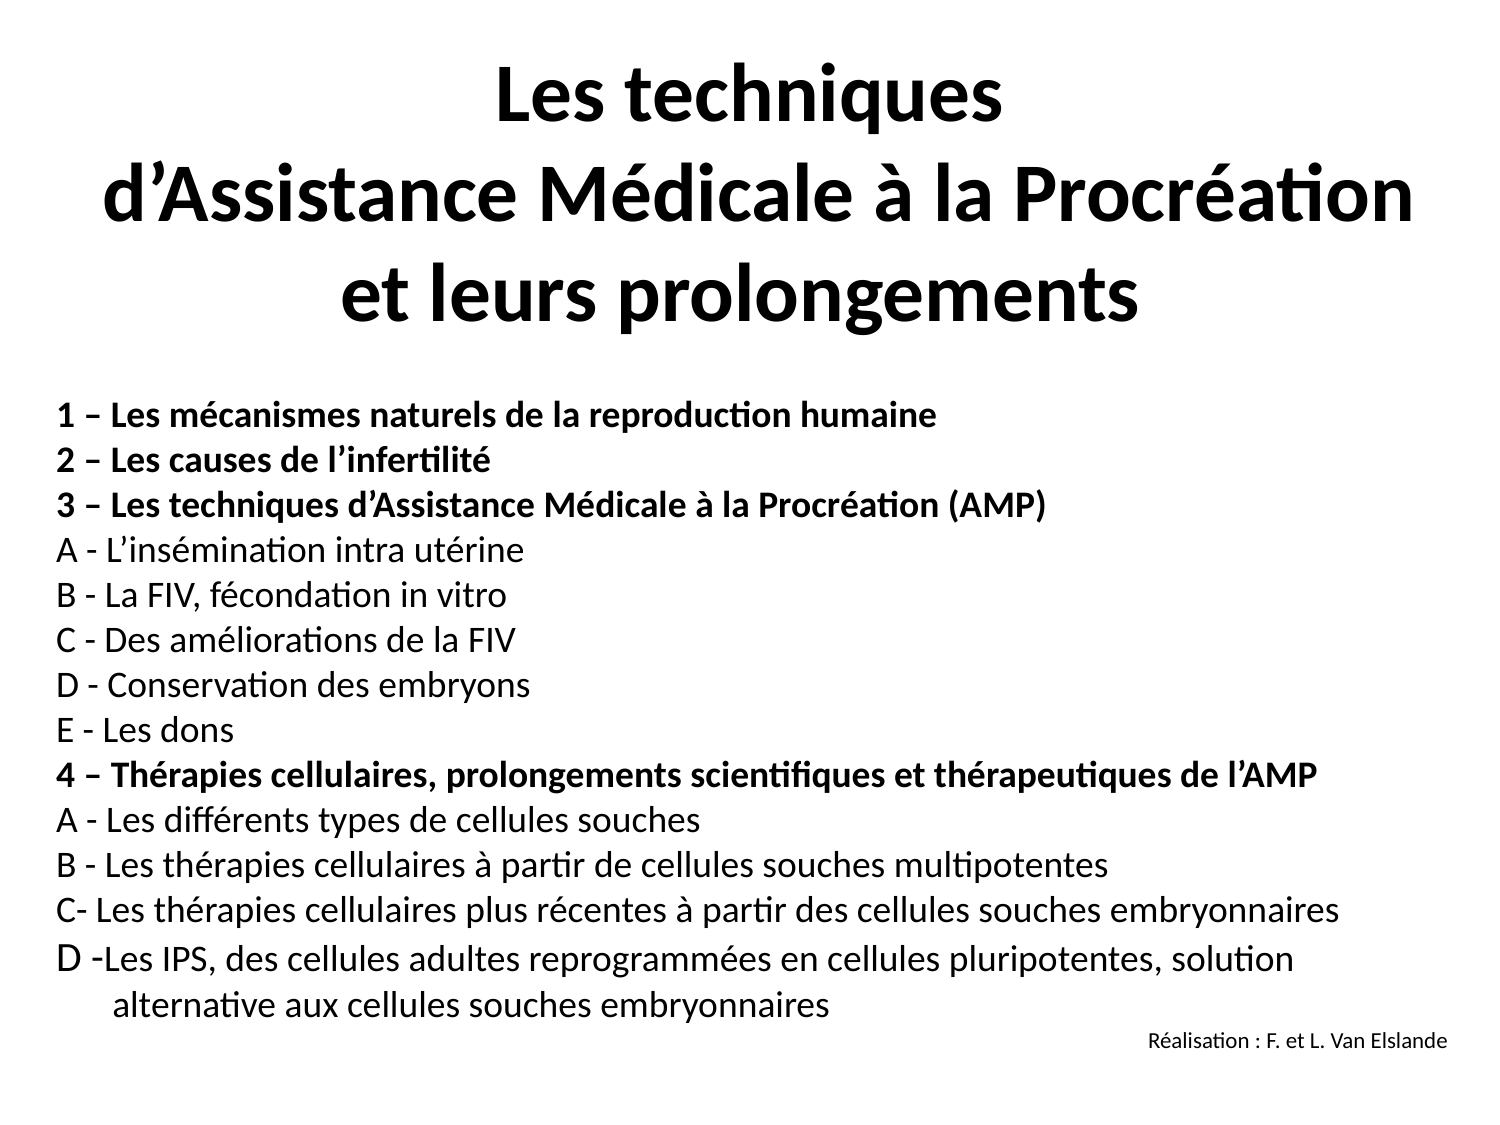

Les techniques
 d’Assistance Médicale à la Procréation et leurs prolongements
1 – Les mécanismes naturels de la reproduction humaine
2 – Les causes de l’infertilité
3 – Les techniques d’Assistance Médicale à la Procréation (AMP)
A - L’insémination intra utérine
B - La FIV, fécondation in vitro
C - Des améliorations de la FIV
D - Conservation des embryons
E - Les dons
4 – Thérapies cellulaires, prolongements scientifiques et thérapeutiques de l’AMP
A - Les différents types de cellules souches
B - Les thérapies cellulaires à partir de cellules souches multipotentes
C- Les thérapies cellulaires plus récentes à partir des cellules souches embryonnaires
D -Les IPS, des cellules adultes reprogrammées en cellules pluripotentes, solution alternative aux cellules souches embryonnaires
 Réalisation : F. et L. Van Elslande